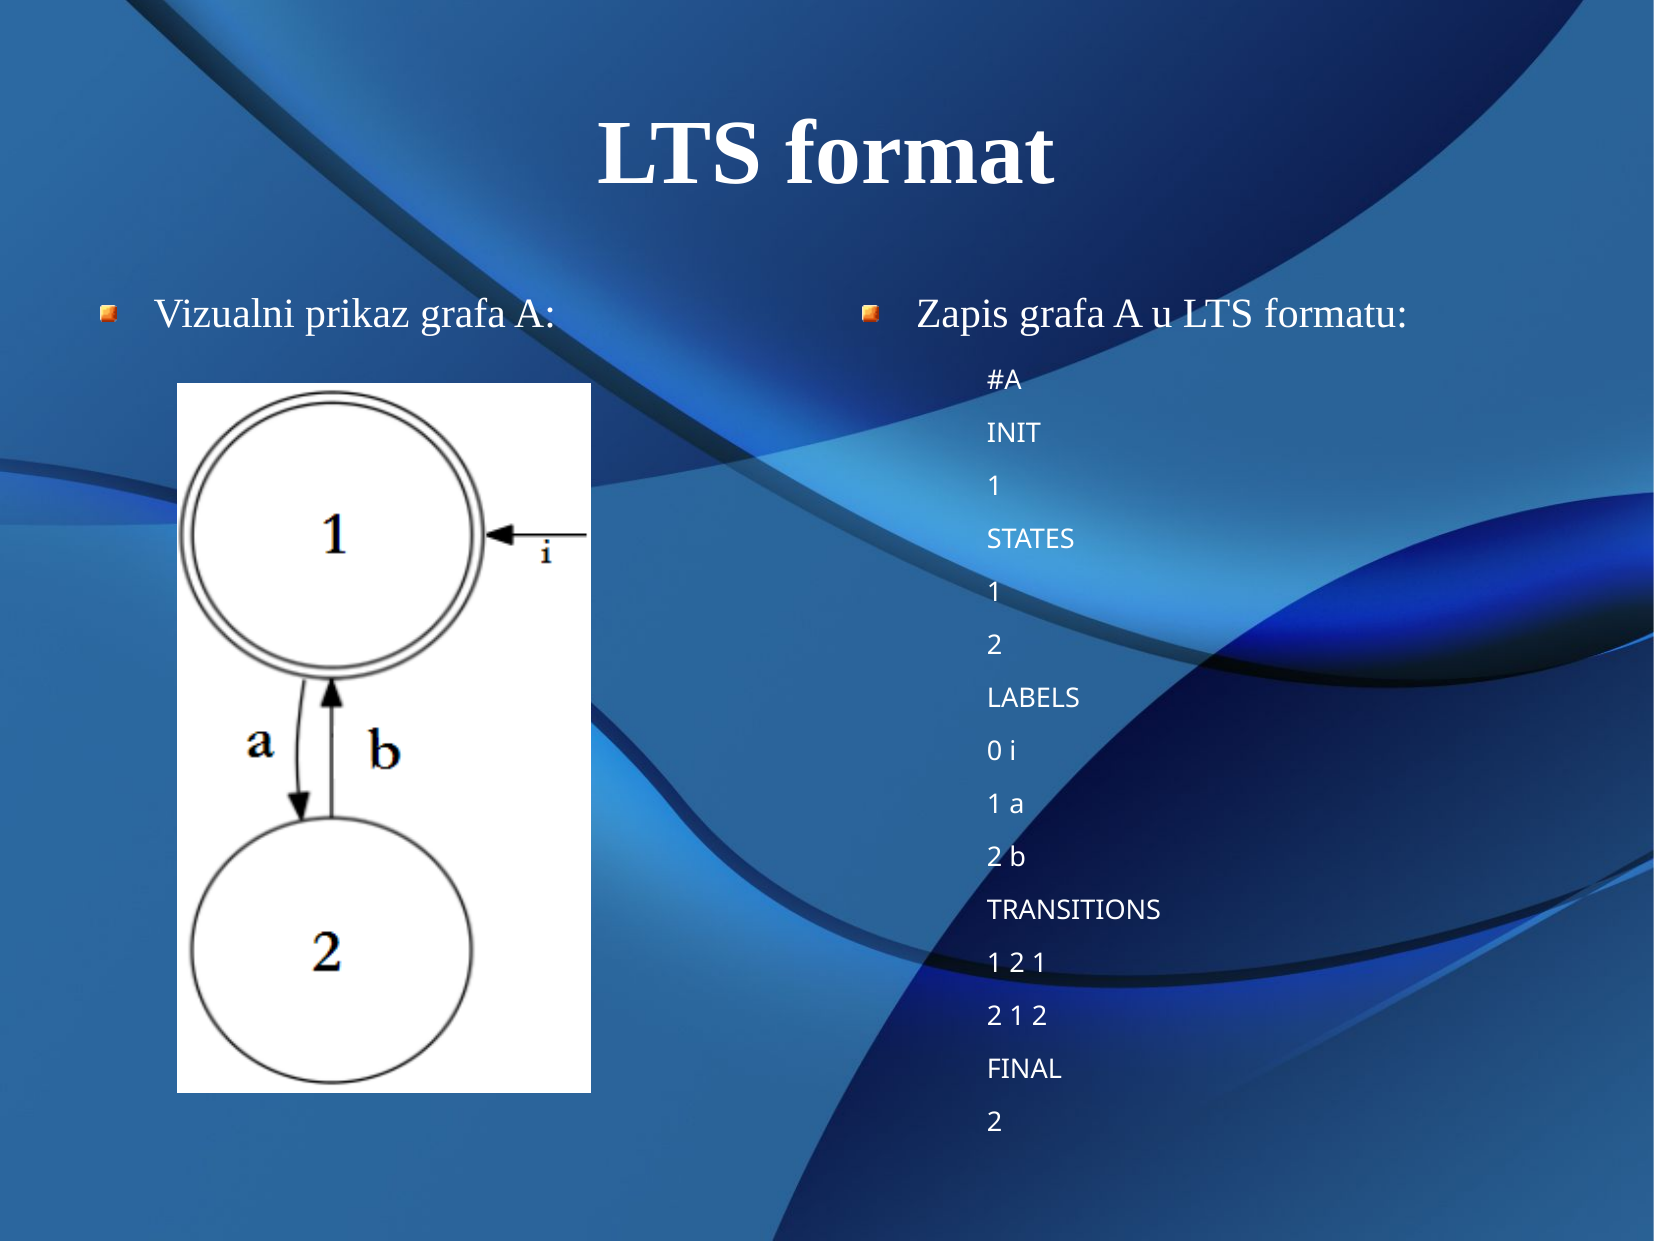

# LTS format
Vizualni prikaz grafa A:
Zapis grafa A u LTS formatu:
#A
INIT
1
STATES
1
2
LABELS
0 i
1 a
2 b
TRANSITIONS
1 2 1
2 1 2
FINAL
2